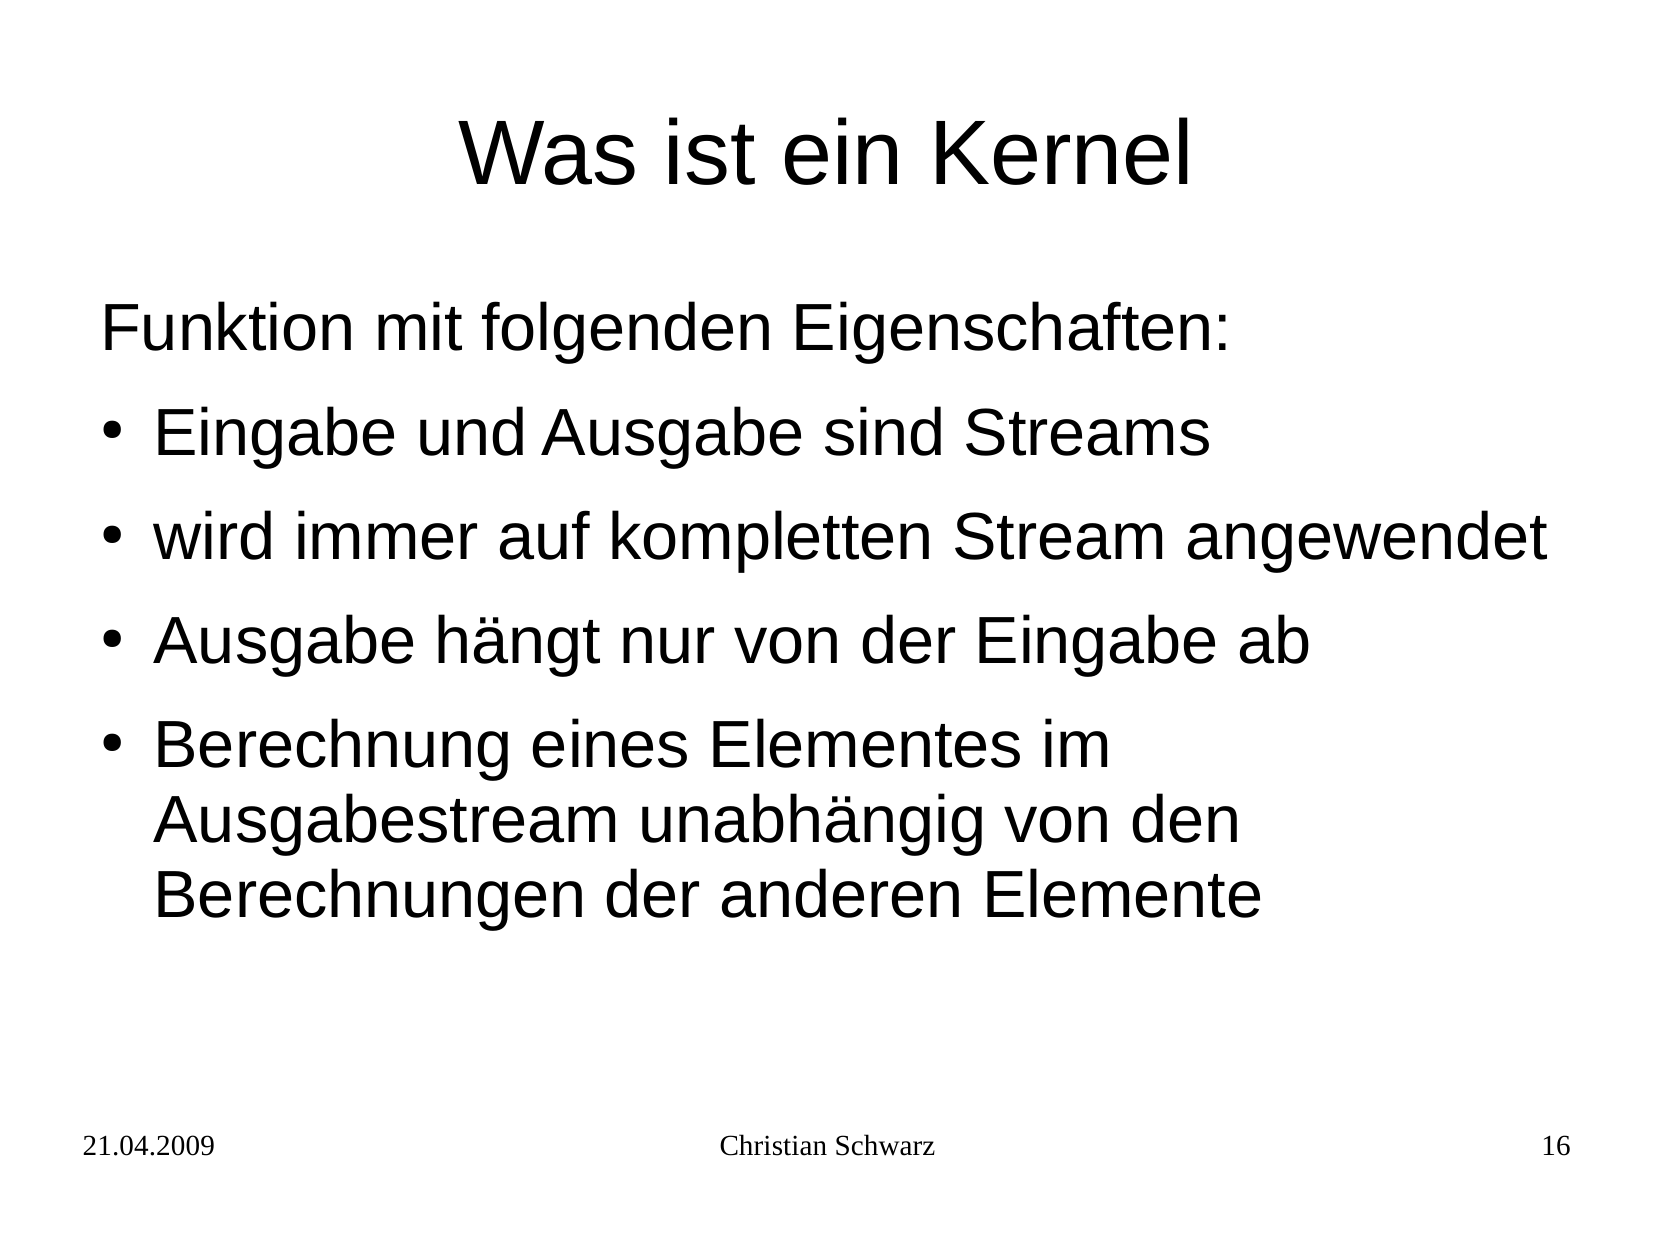

# Was ist ein Kernel
Funktion mit folgenden Eigenschaften:
Eingabe und Ausgabe sind Streams
wird immer auf kompletten Stream angewendet
Ausgabe hängt nur von der Eingabe ab
Berechnung eines Elementes im Ausgabestream unabhängig von den Berechnungen der anderen Elemente
21.04.2009
Christian Schwarz
16